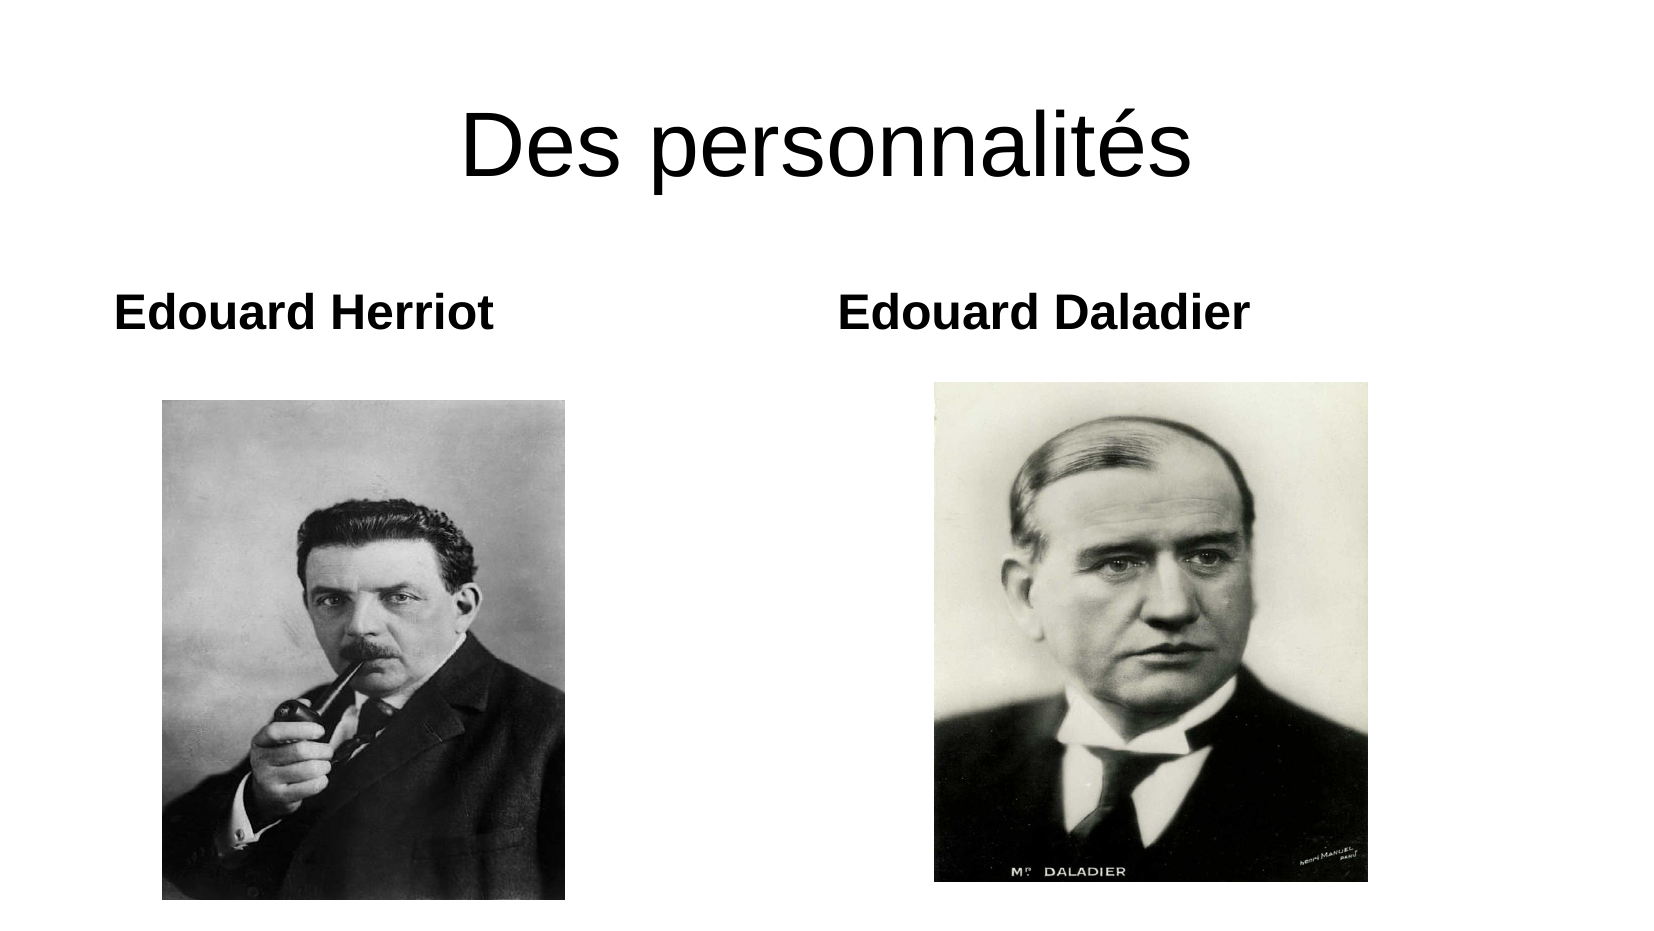

# Des personnalités
Edouard Herriot
Edouard Daladier